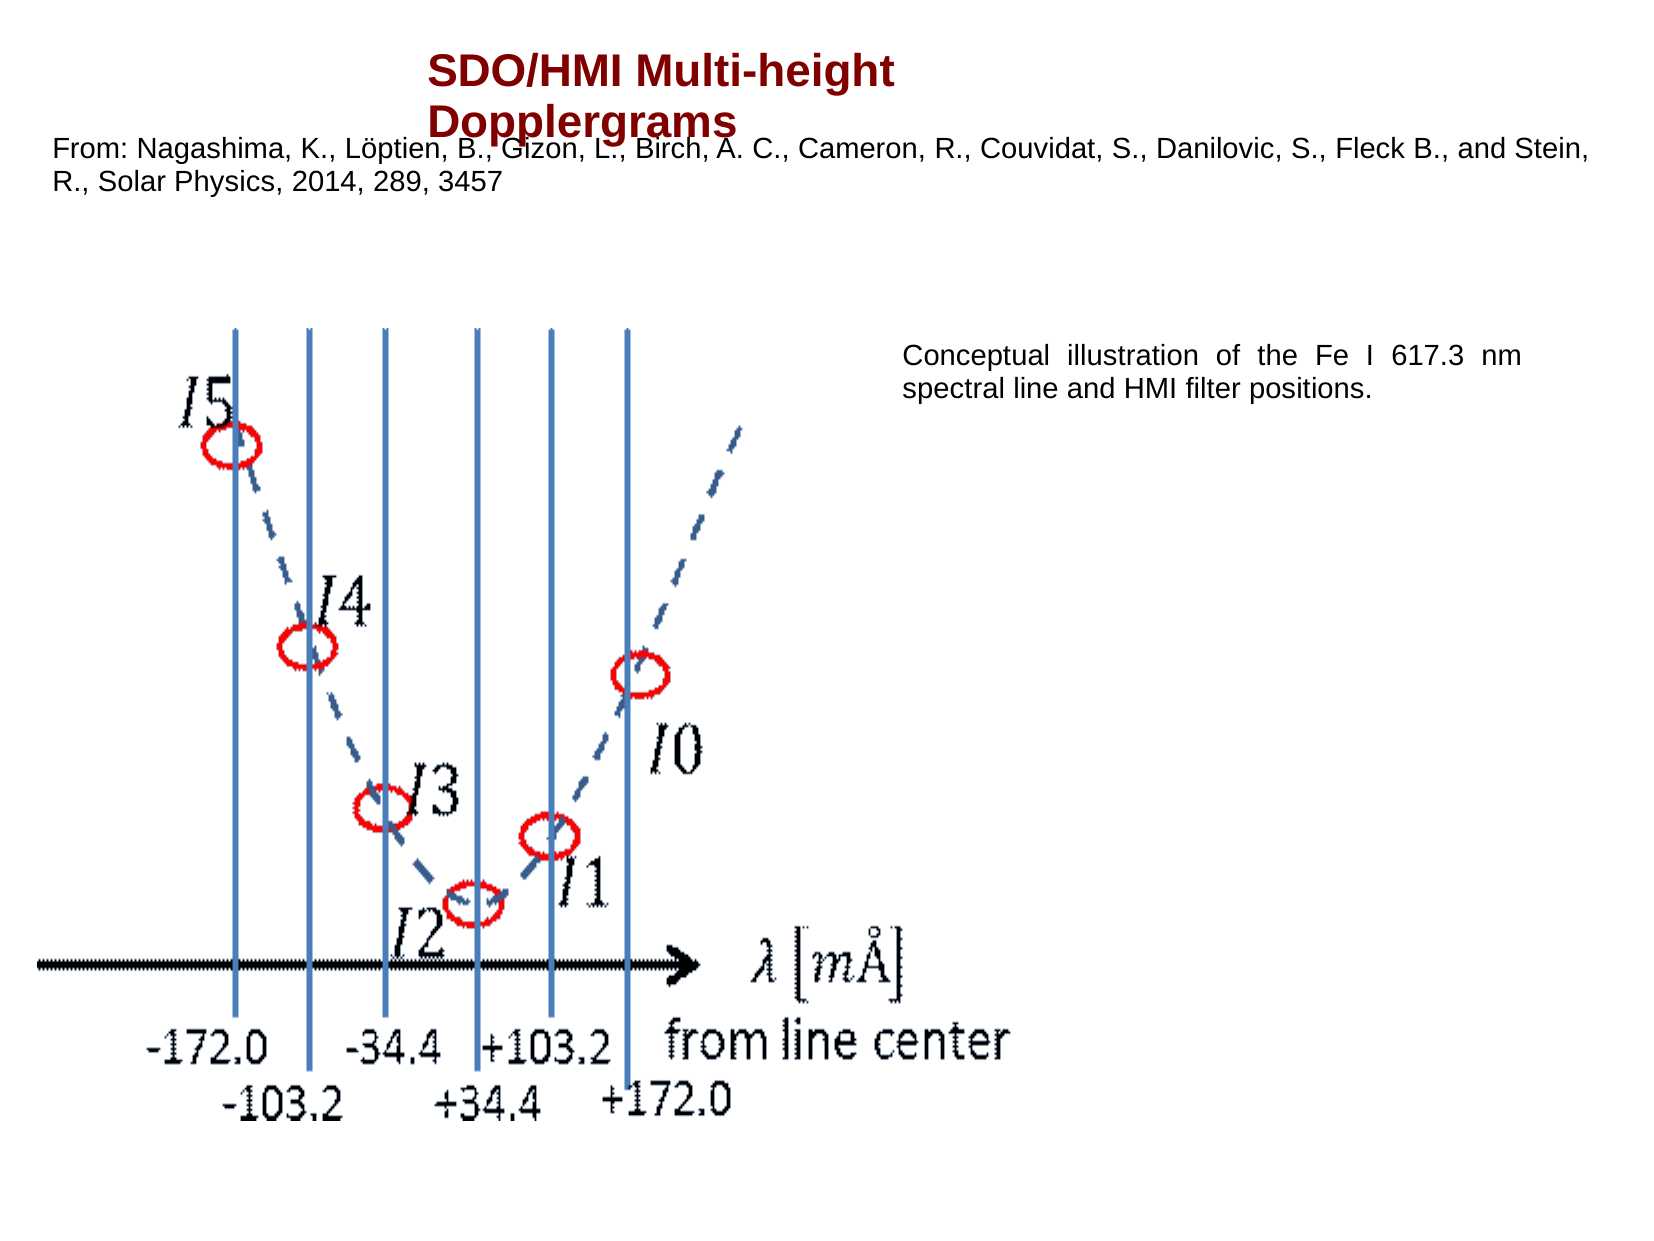

SDO/HMI Multi-height Dopplergrams
From: Nagashima, K., Löptien, B., Gizon, L., Birch, A. C., Cameron, R., Couvidat, S., Danilovic, S., Fleck B., and Stein, R., Solar Physics, 2014, 289, 3457
Conceptual illustration of the Fe I 617.3 nm spectral line and HMI filter positions.